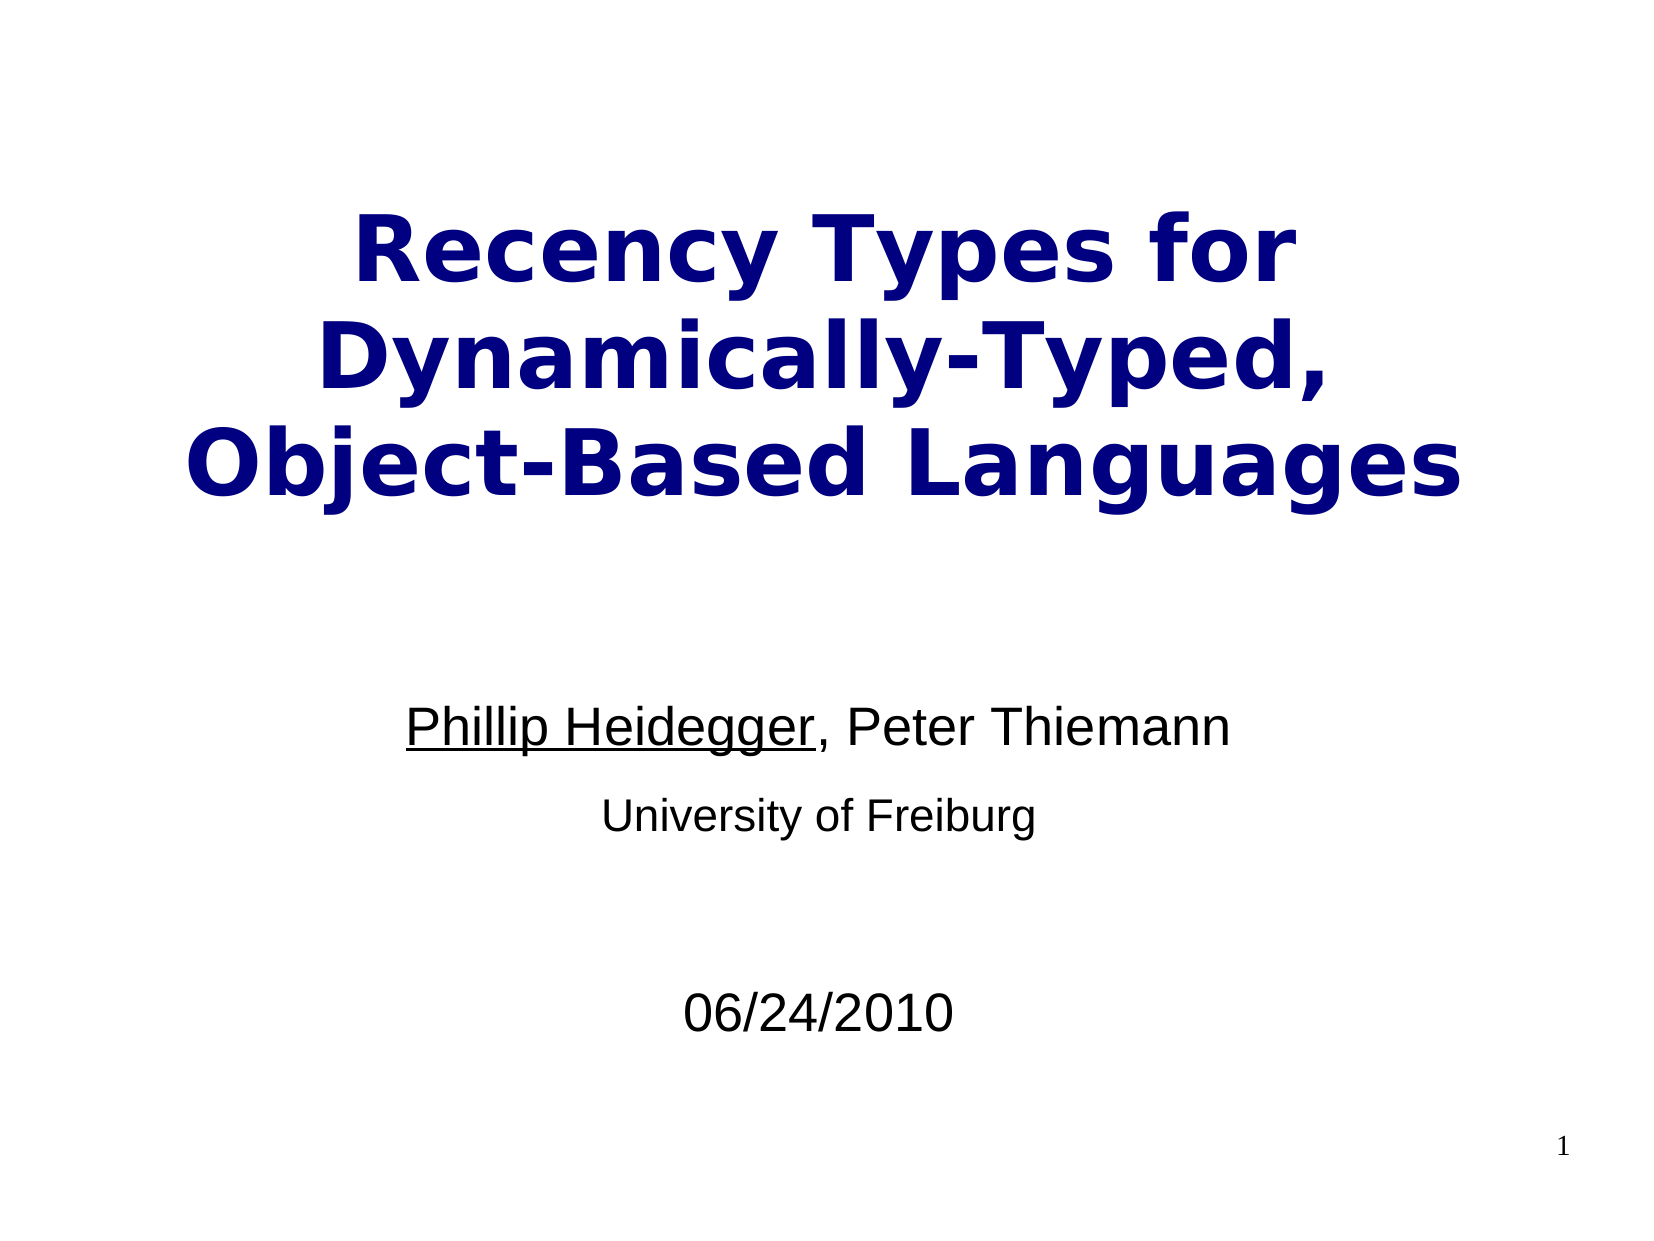

# Recency Types for Dynamically-Typed, Object-Based Languages
Phillip Heidegger, Peter Thiemann
University of Freiburg
06/24/2010
1